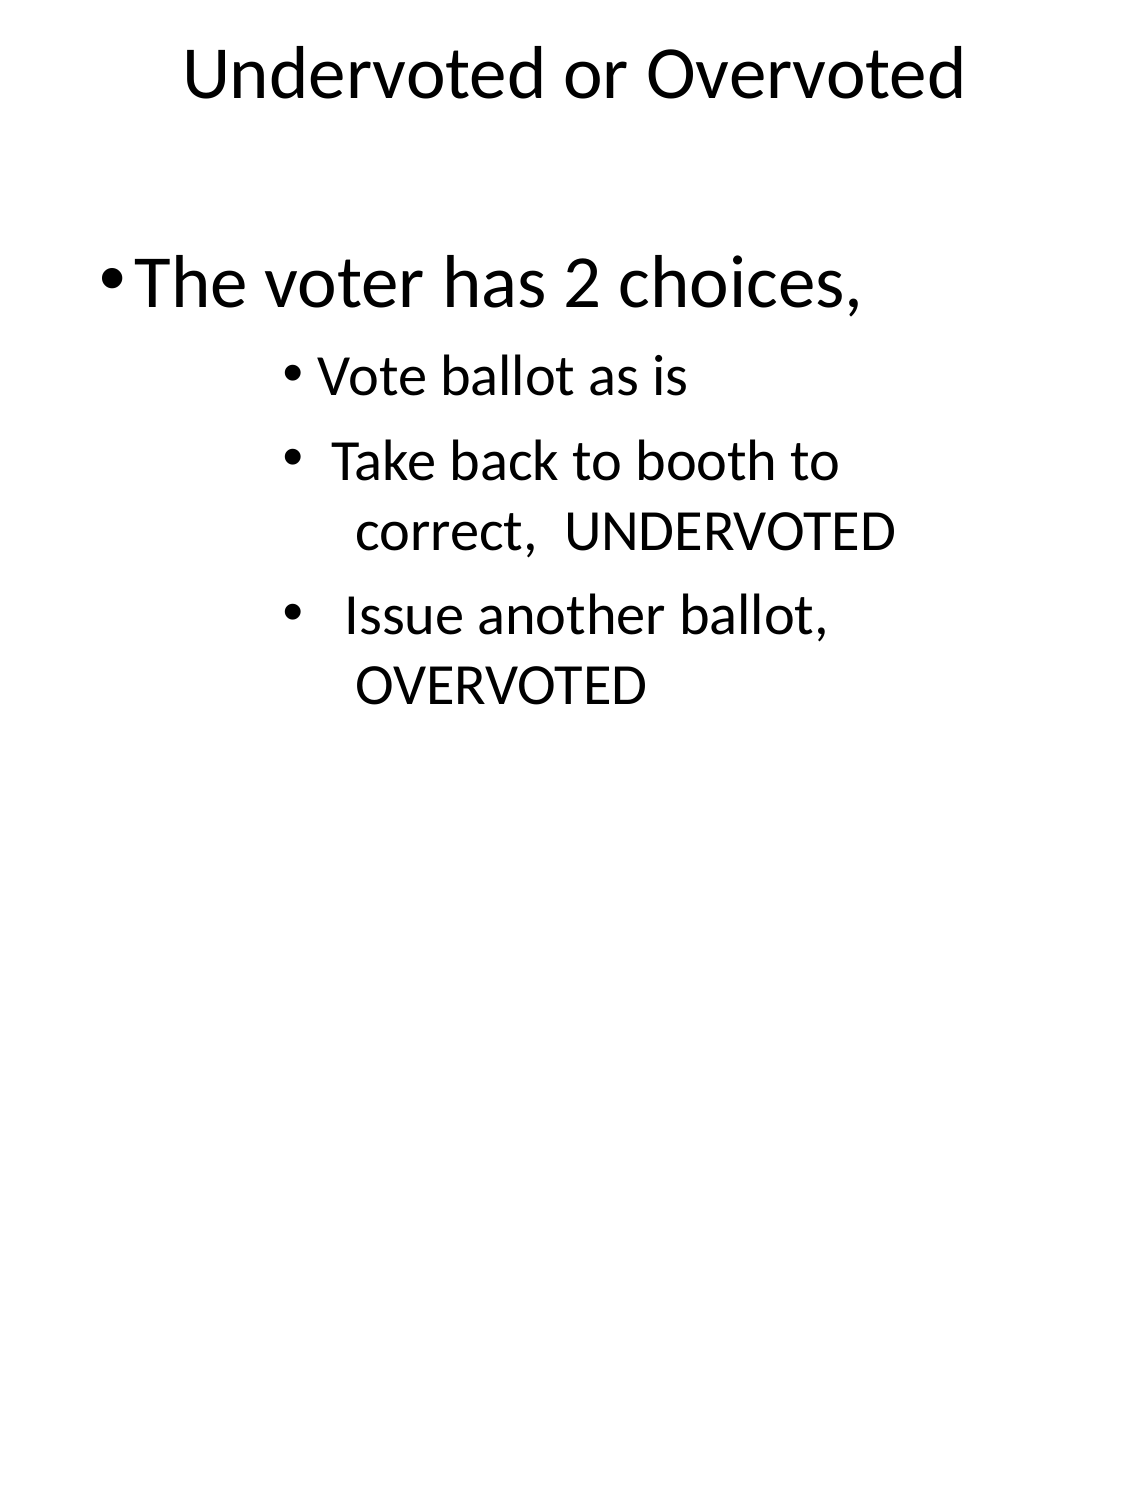

Undervoted or Overvoted
The voter has 2 choices,
Vote ballot as is
 Take back to booth to correct, UNDERVOTED
 Issue another ballot, OVERVOTED